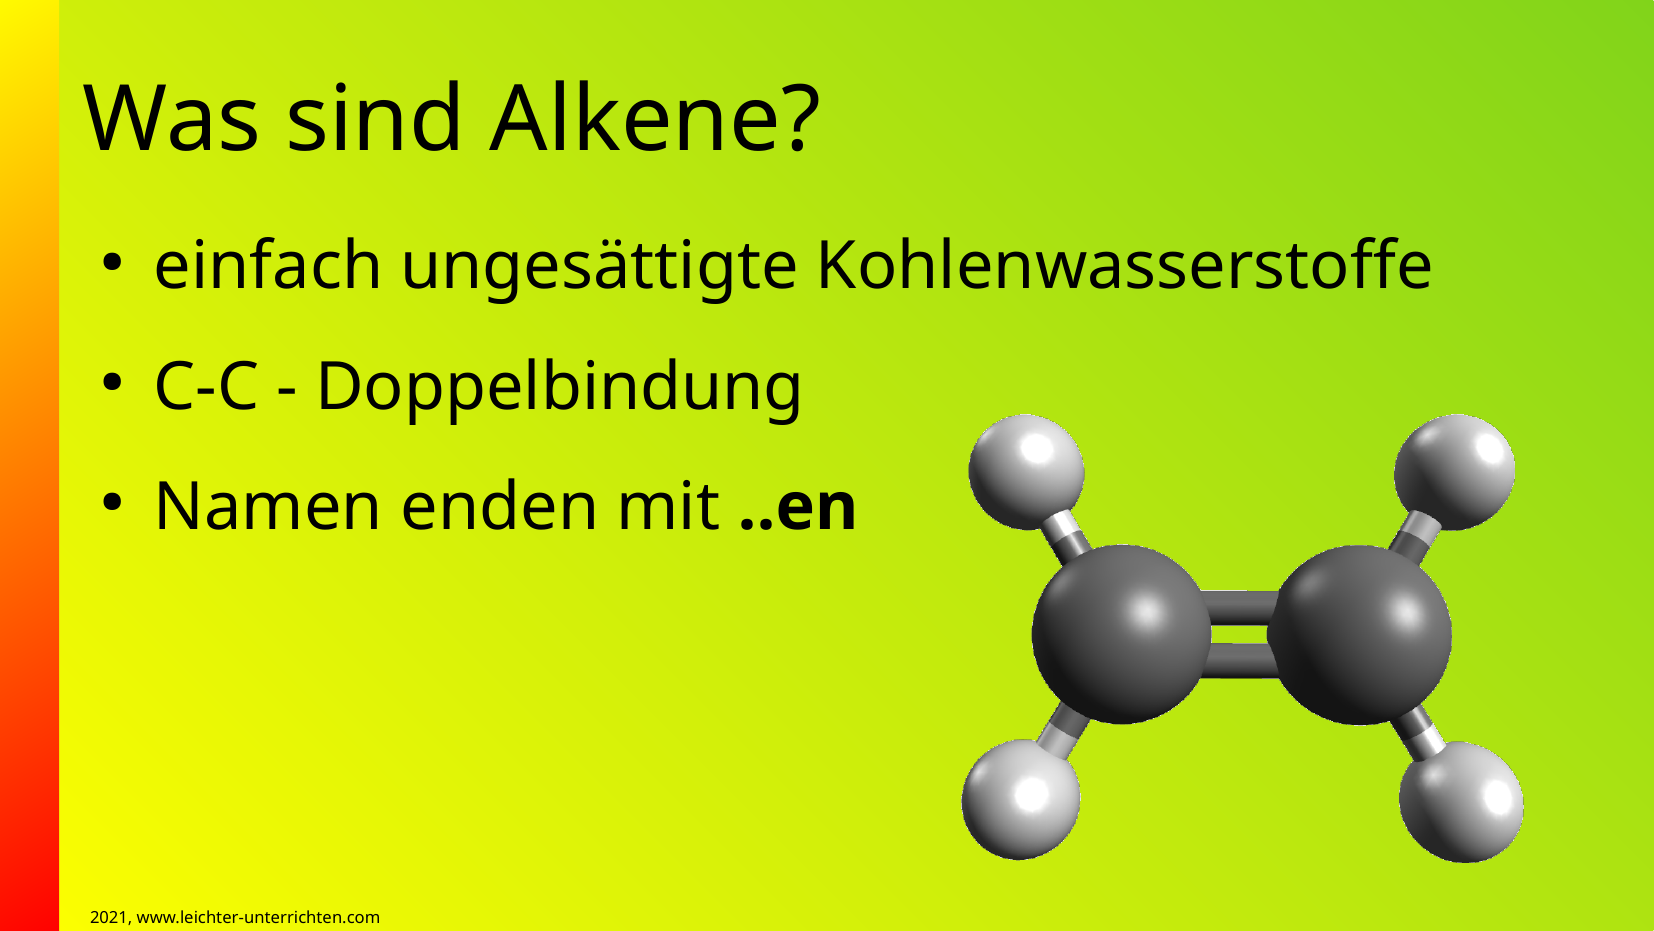

# Was sind Alkene?
einfach ungesättigte Kohlenwasserstoffe
C-C - Doppelbindung
Namen enden mit ..en